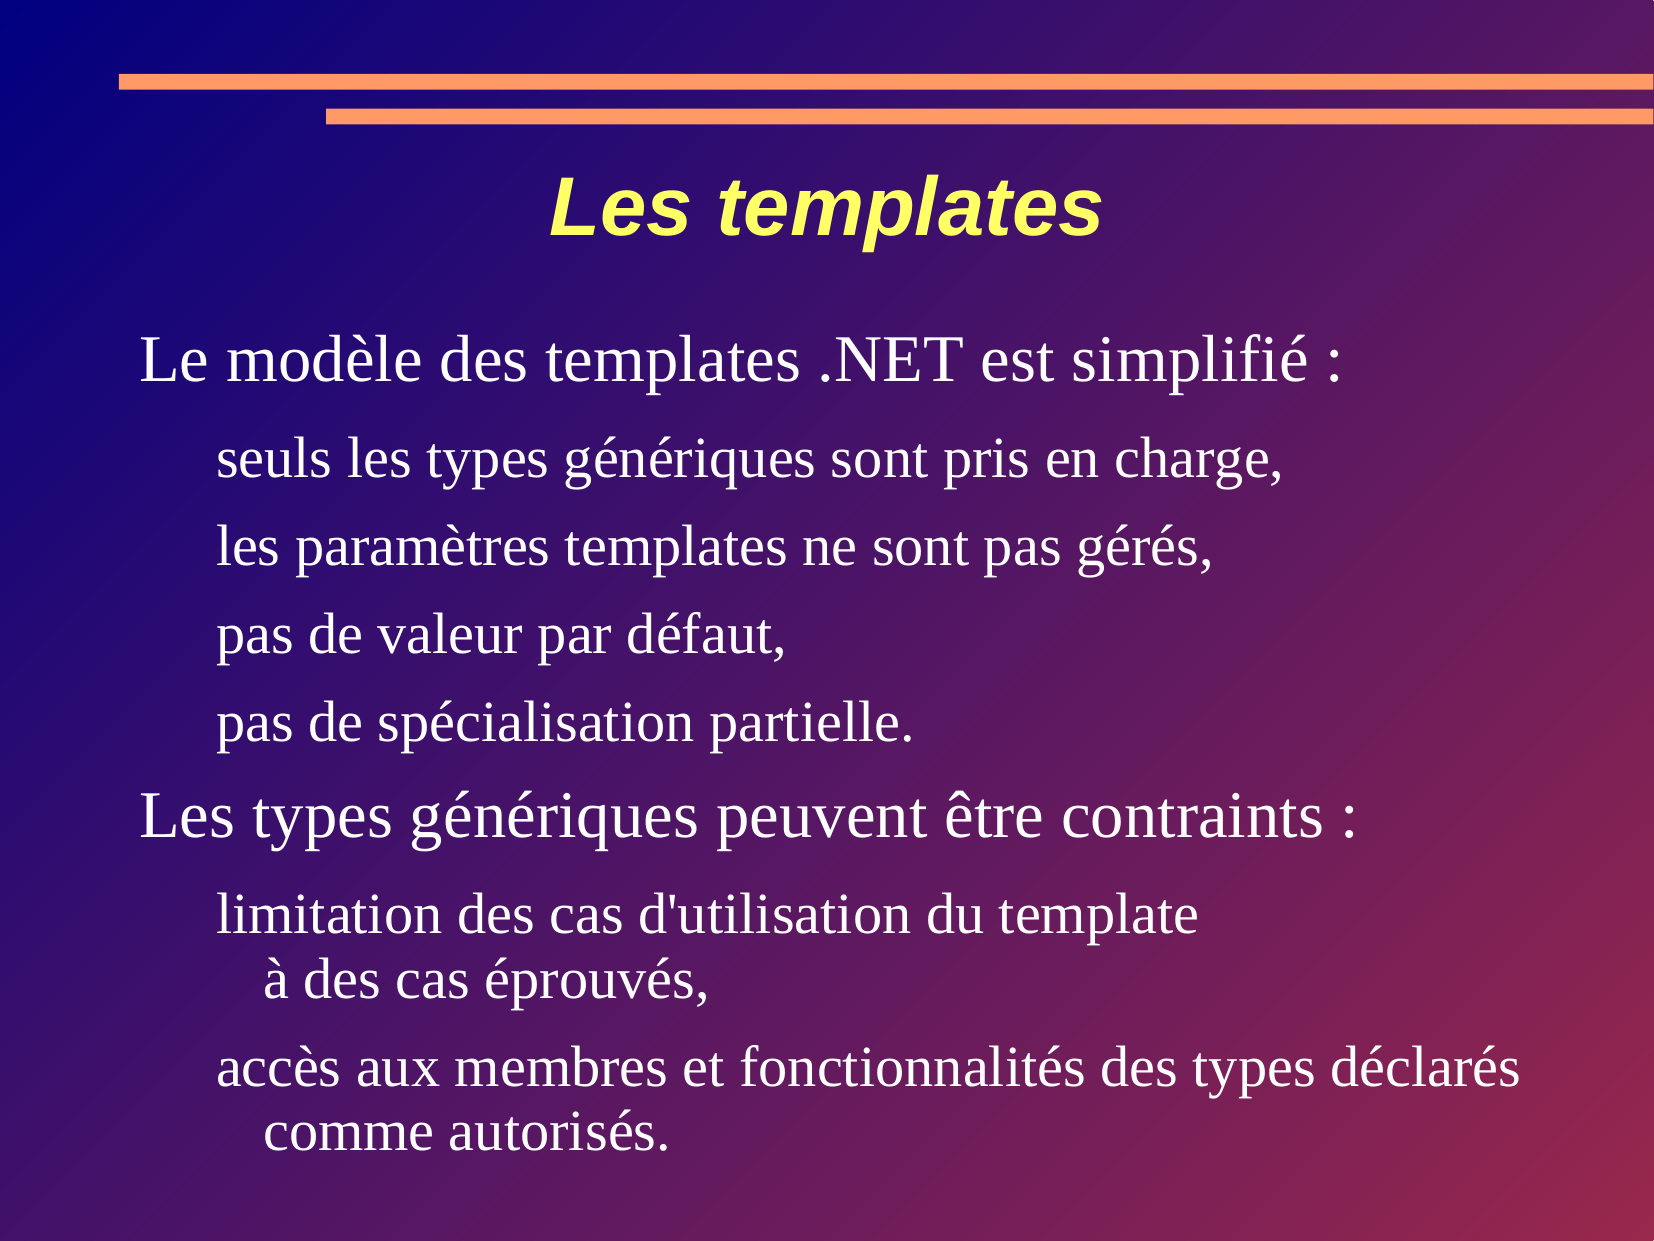

# Les templates
Le modèle des templates .NET est simplifié :
seuls les types génériques sont pris en charge,
les paramètres templates ne sont pas gérés,
pas de valeur par défaut,
pas de spécialisation partielle.
Les types génériques peuvent être contraints :
limitation des cas d'utilisation du template
à des cas éprouvés,
accès aux membres et fonctionnalités des types déclarés comme autorisés.